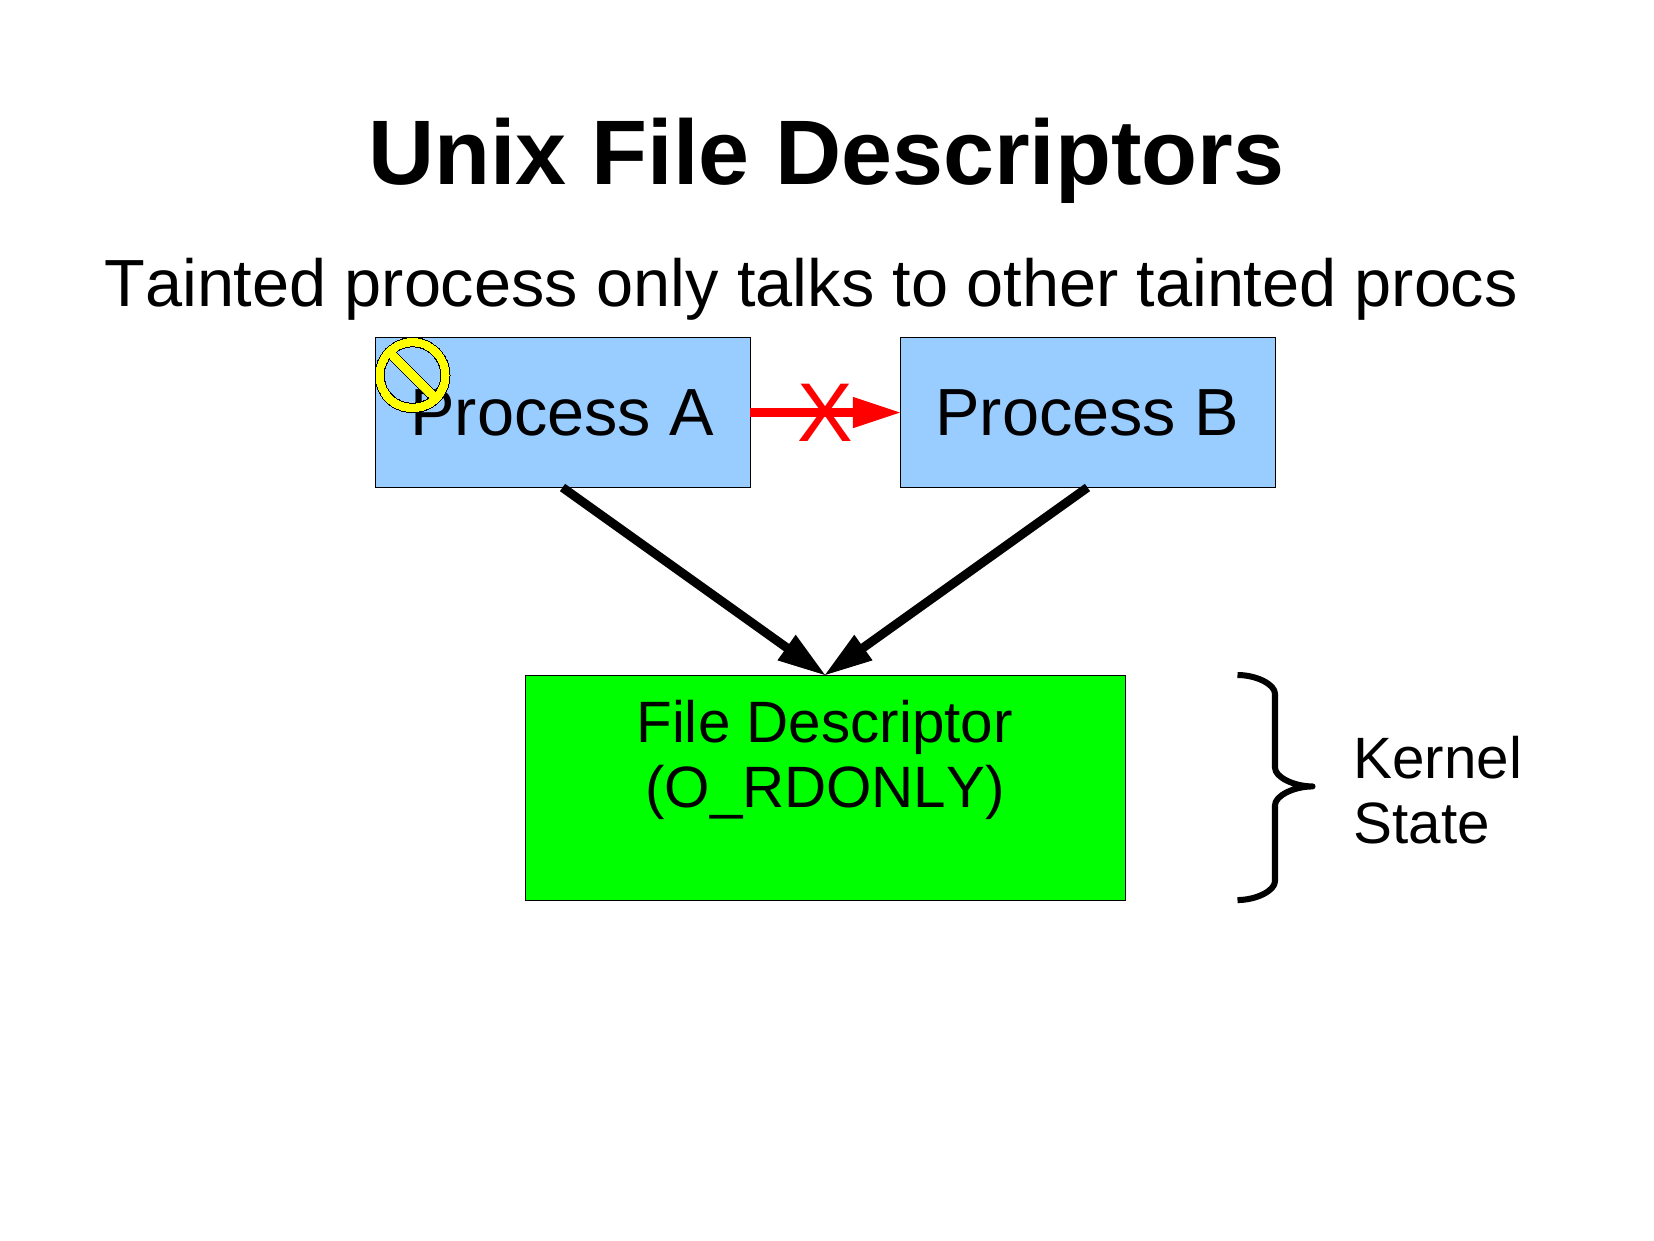

# Unix File Descriptors
Tainted process only talks to other tainted procs
Process A
Process B
File Descriptor
(O_RDONLY)
Kernel
State